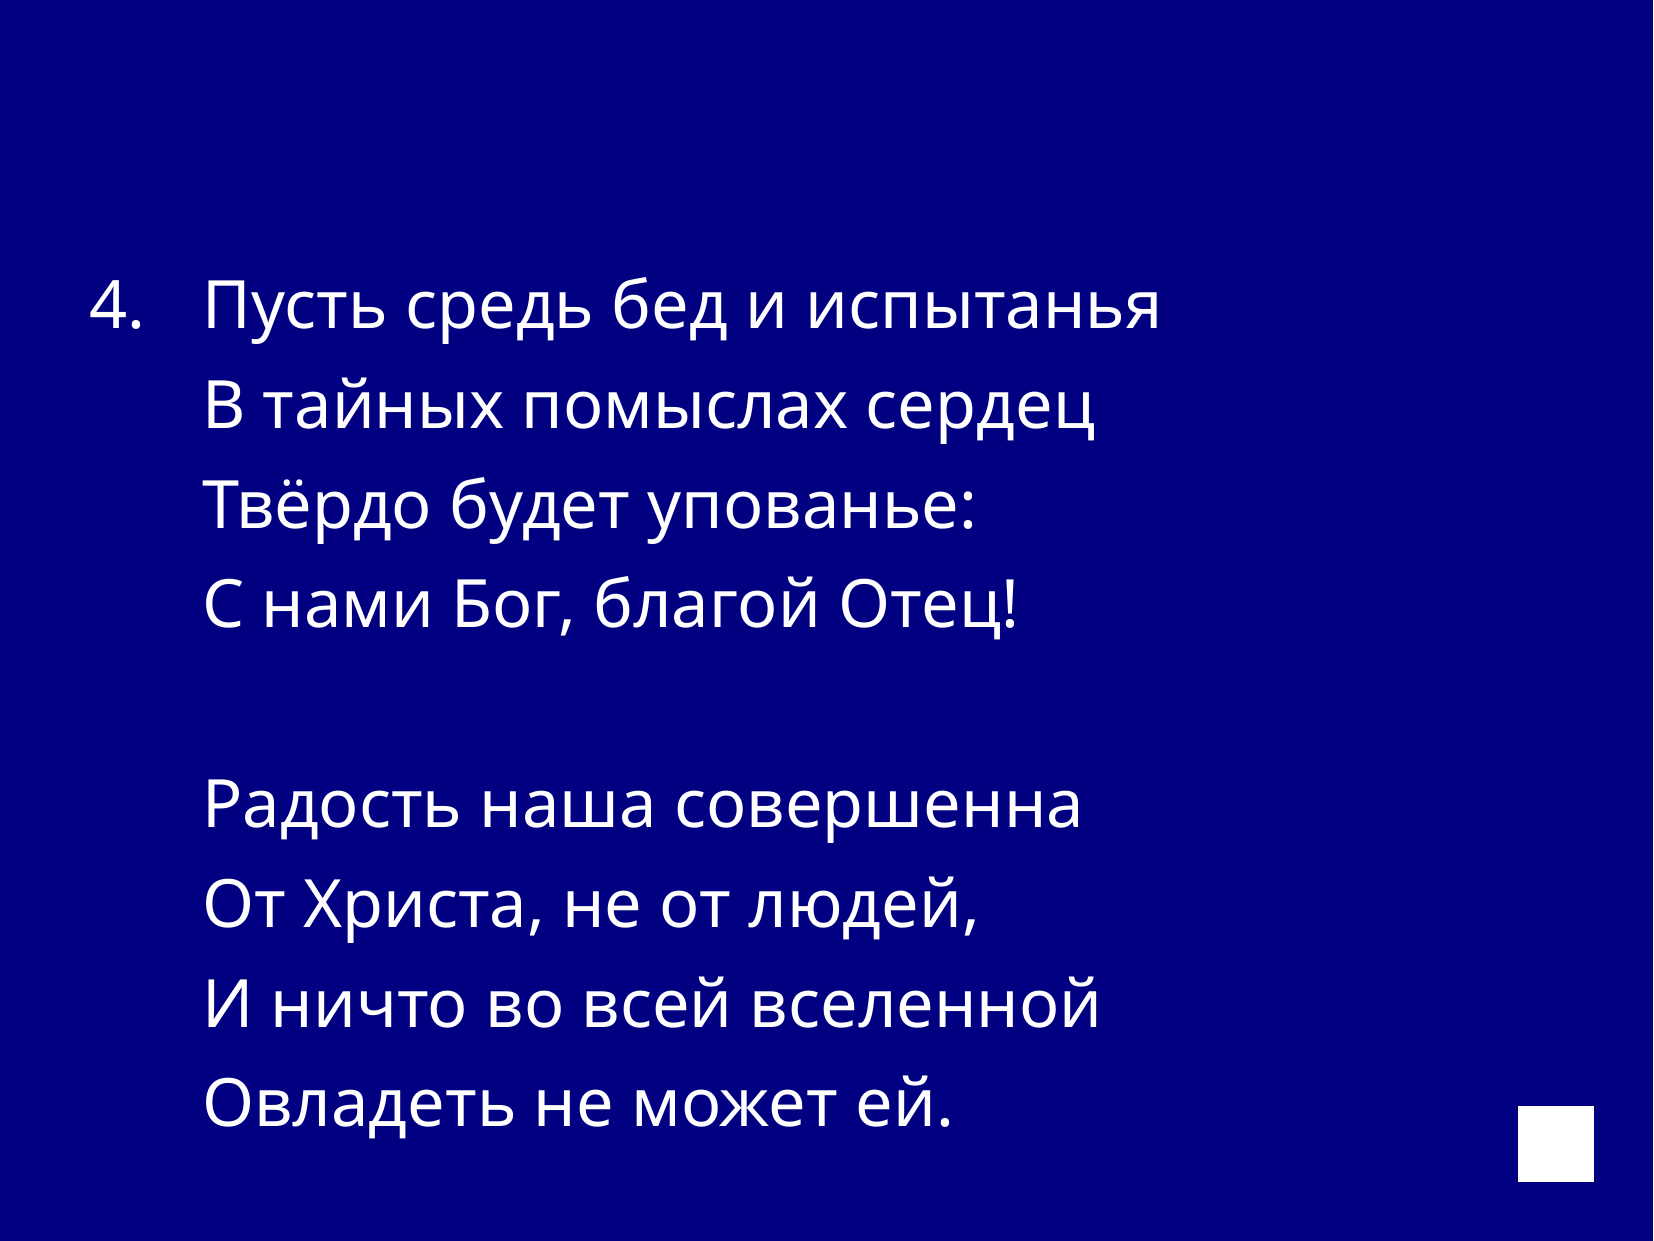

4.	Пусть средь бед и испытанья
	В тайных помыслах сердец
	Твёрдо будет упованье:
	С нами Бог, благой Отец!
	Радость наша совершенна
	От Христа, не от людей,
	И ничто во всей вселенной
	Овладеть не может ей.